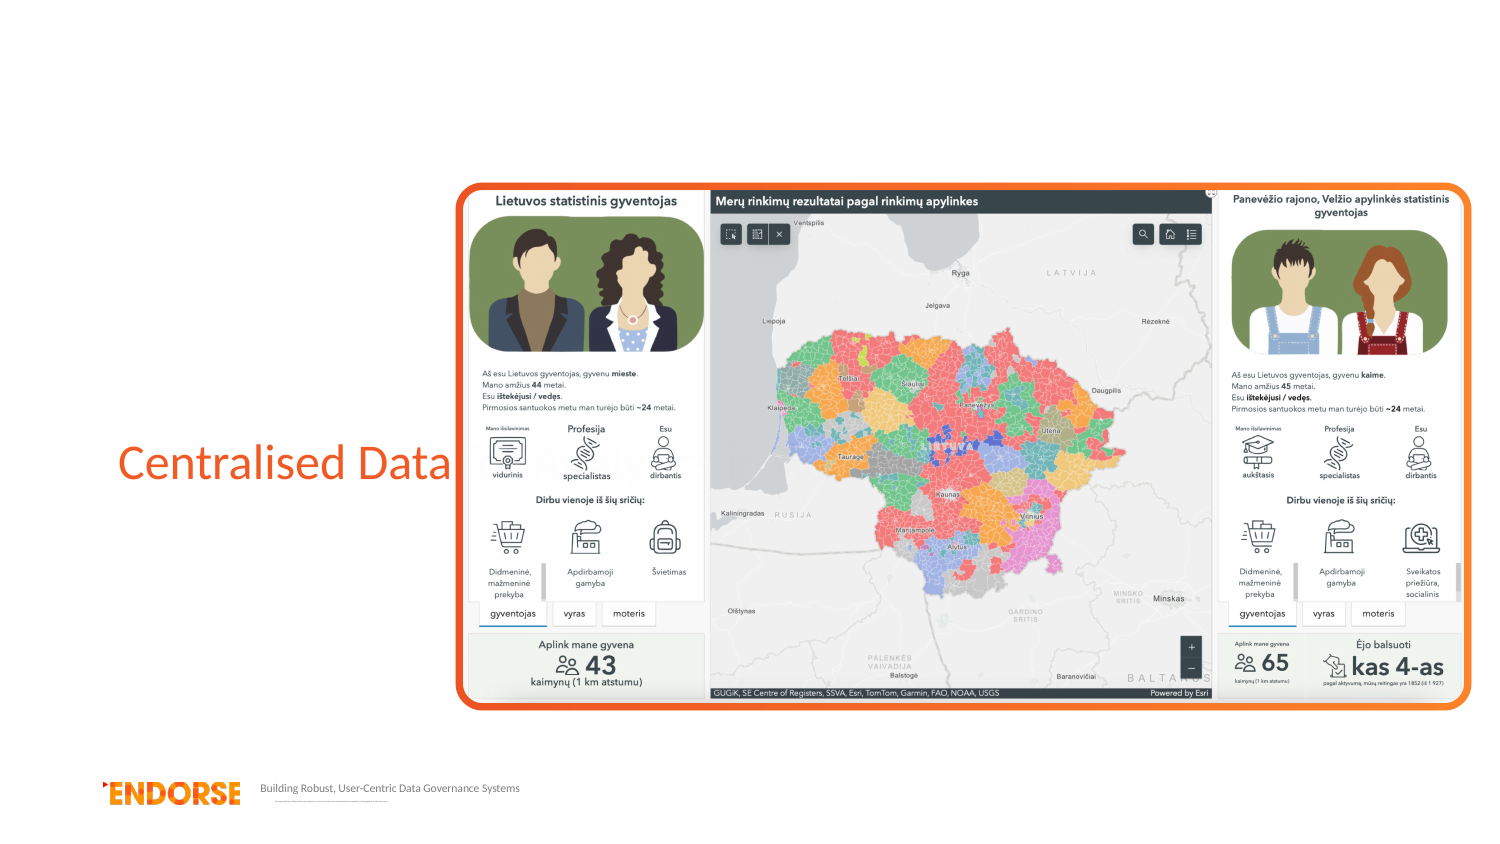

# Centralised Data for Analytics in Action
Building Robust, User-Centric Data Governance Systems
By merging data from different public sector registries, we can see and make more informative decisions regarding sociodemographic of Lithuanian voters